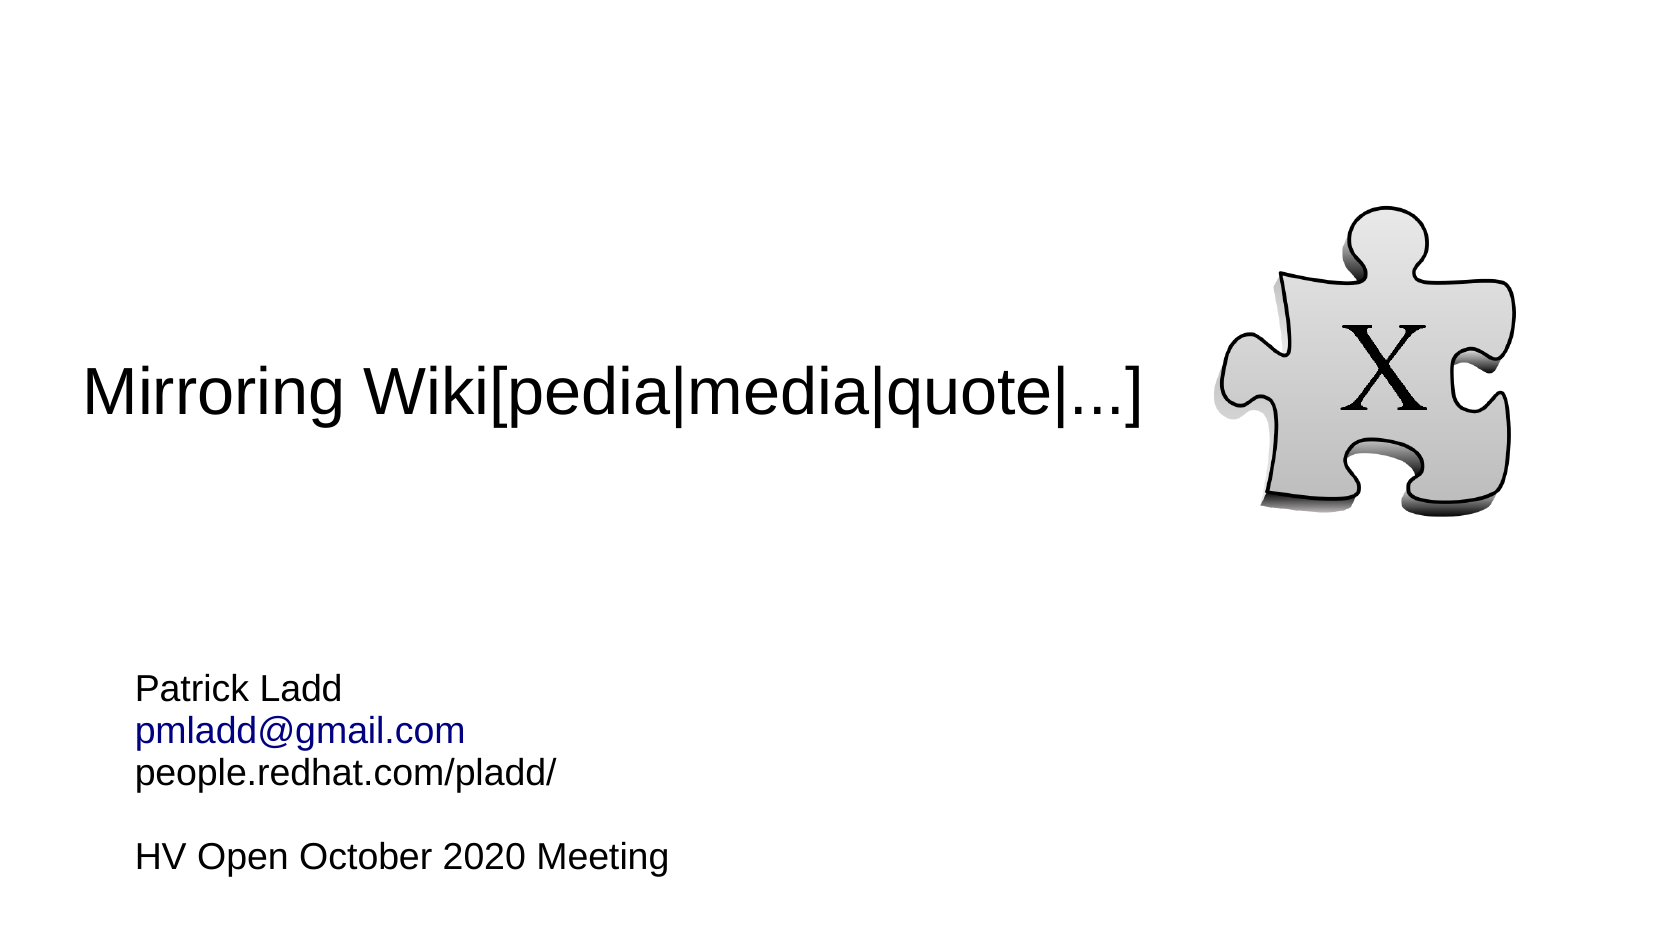

# Mirroring Wiki[pedia|media|quote|...]
Patrick Ladd
pmladd@gmail.com
people.redhat.com/pladd/
HV Open October 2020 Meeting